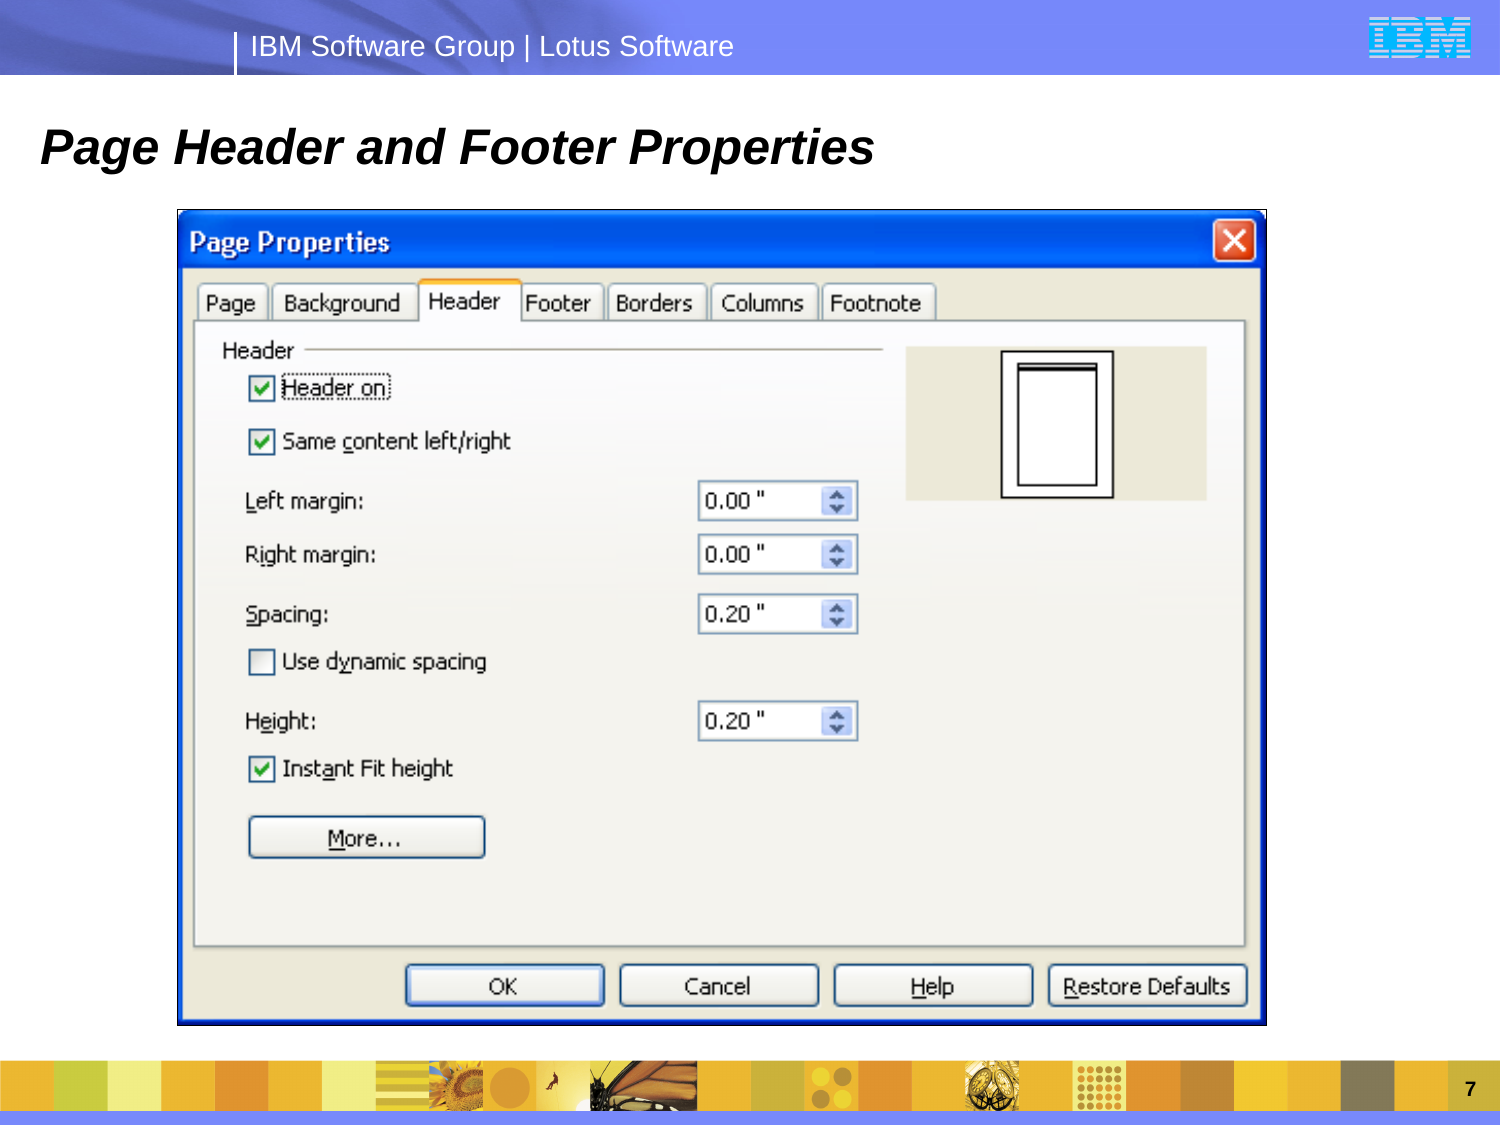

# Page Header and Footer Properties
7